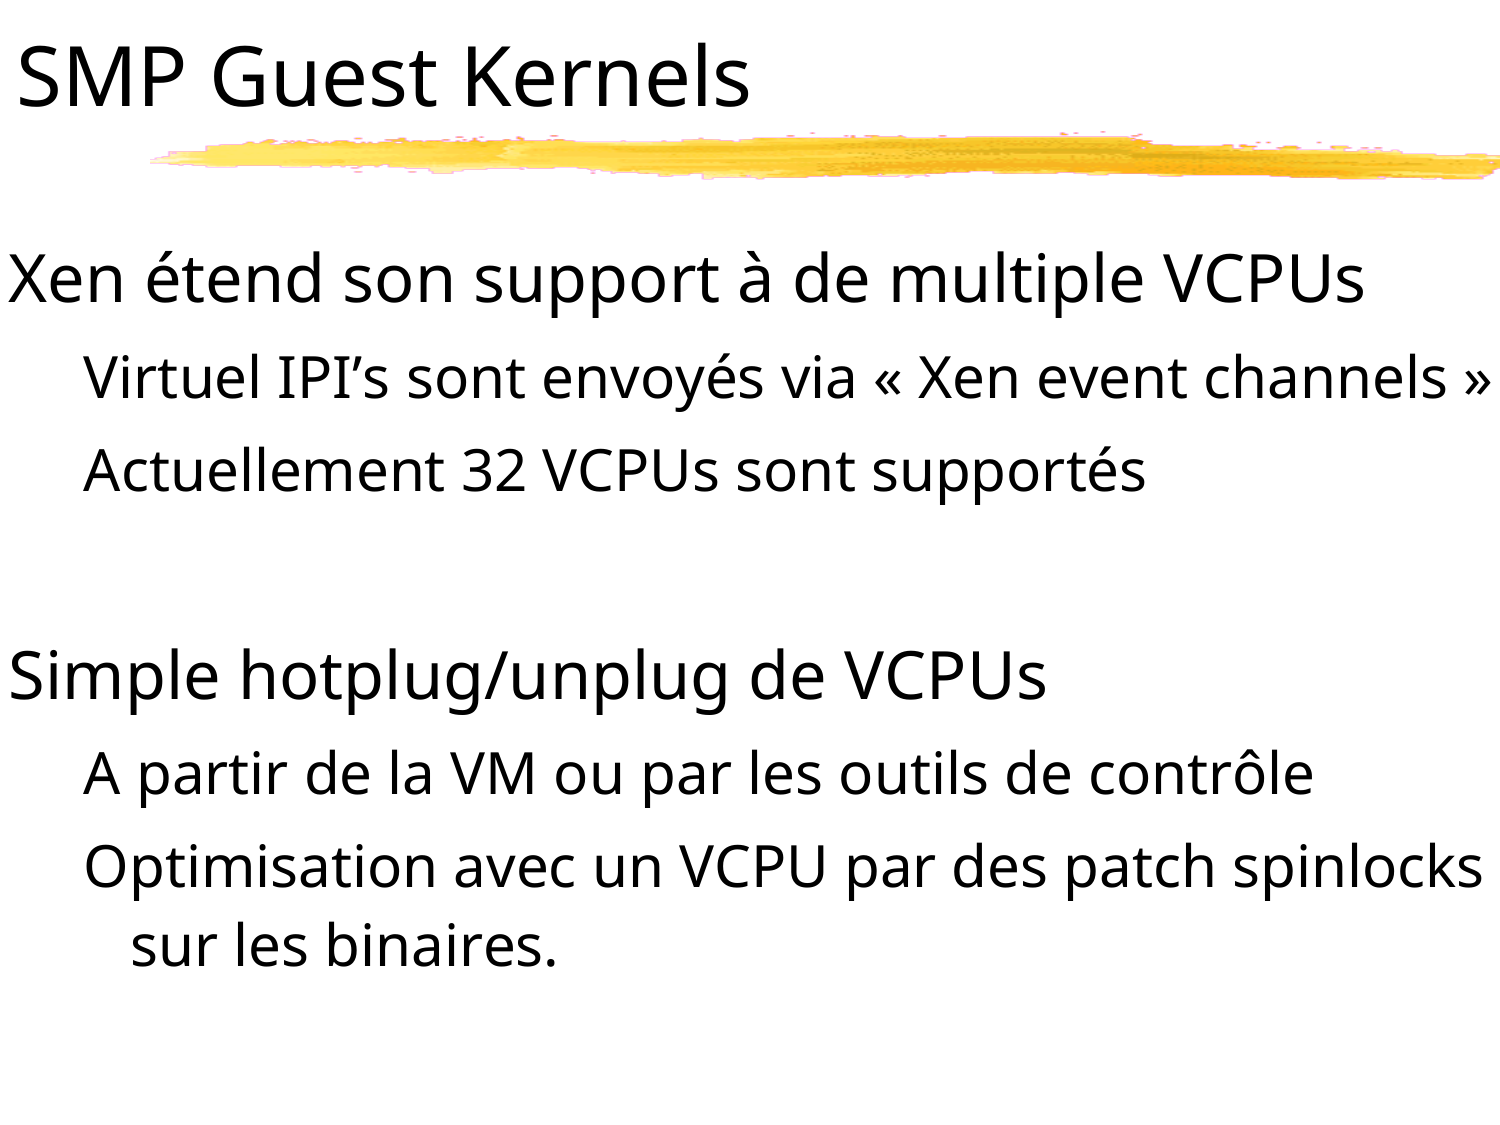

# SMP Guest Kernels
Xen étend son support à de multiple VCPUs
Virtuel IPI’s sont envoyés via « Xen event channels »
Actuellement 32 VCPUs sont supportés
Simple hotplug/unplug de VCPUs
A partir de la VM ou par les outils de contrôle
Optimisation avec un VCPU par des patch spinlocks sur les binaires.